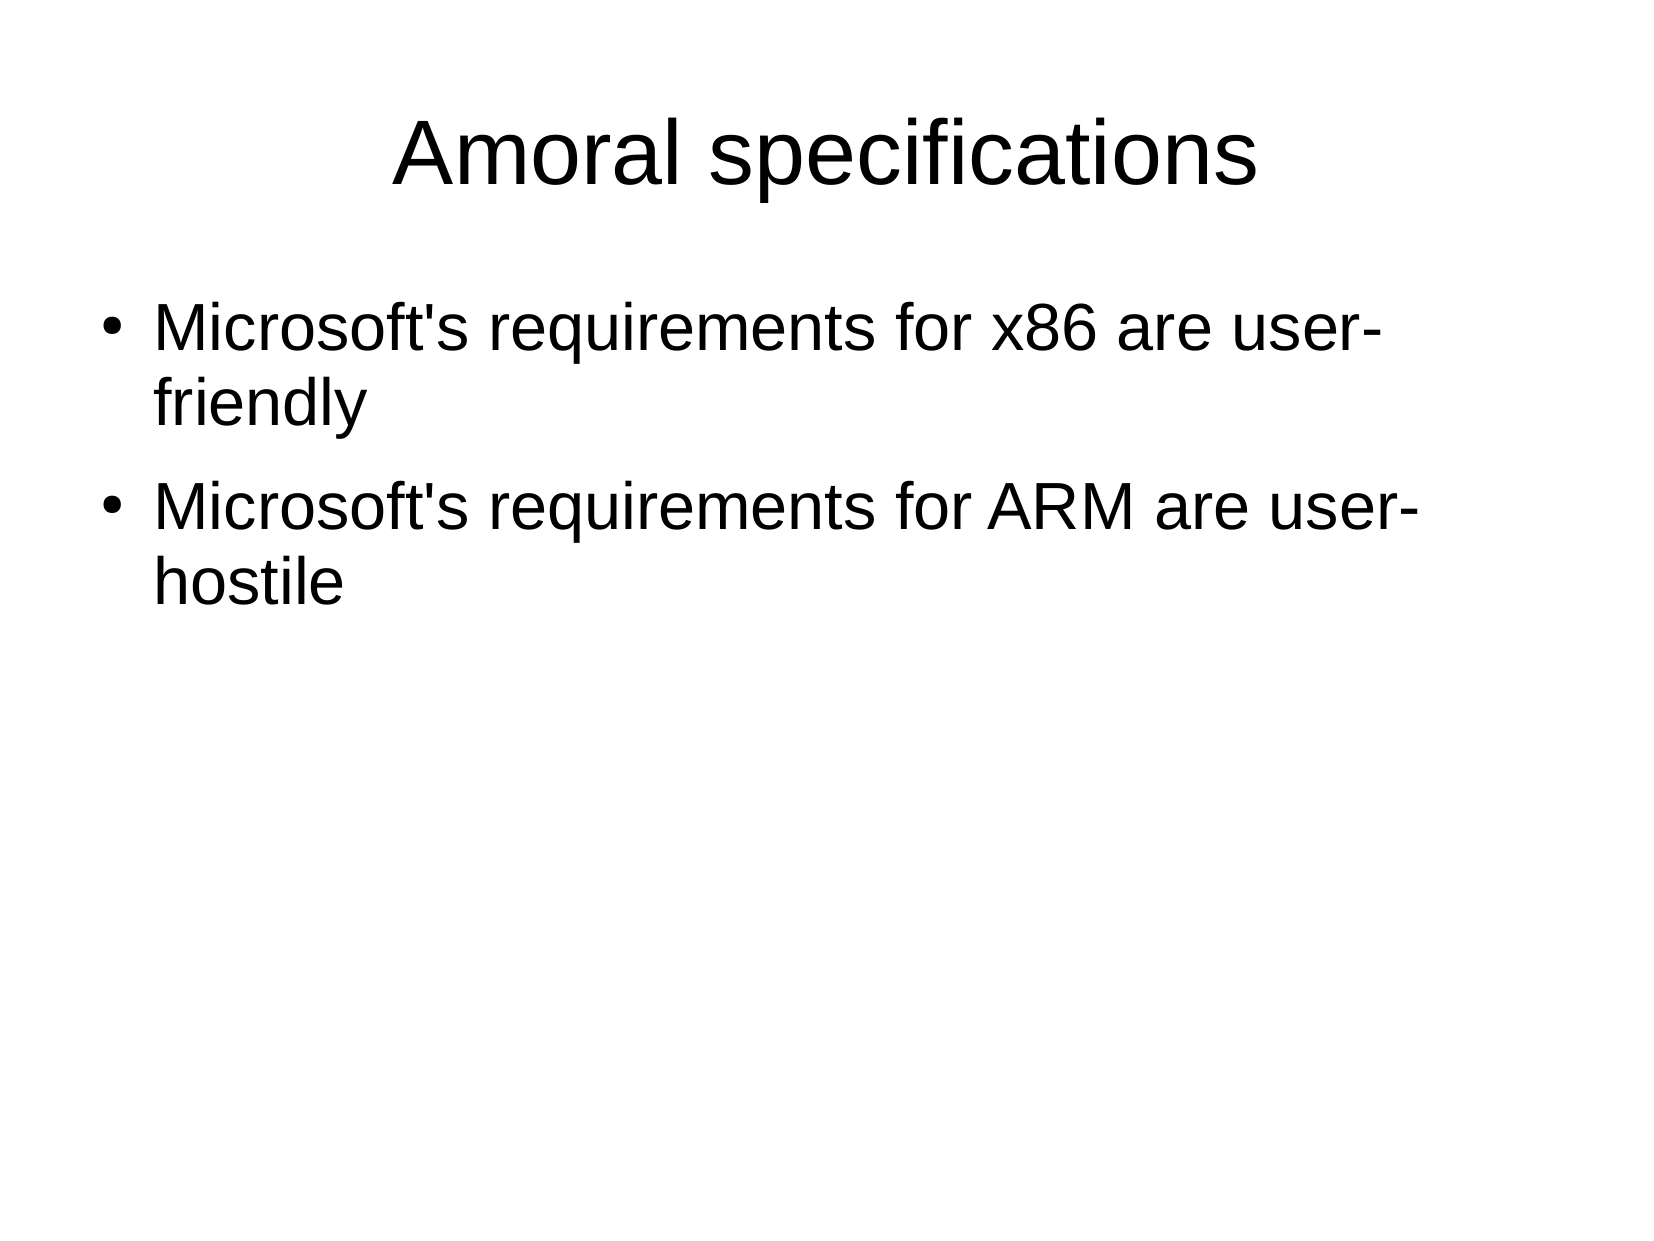

# Amoral specifications
Microsoft's requirements for x86 are user-friendly
Microsoft's requirements for ARM are user-hostile